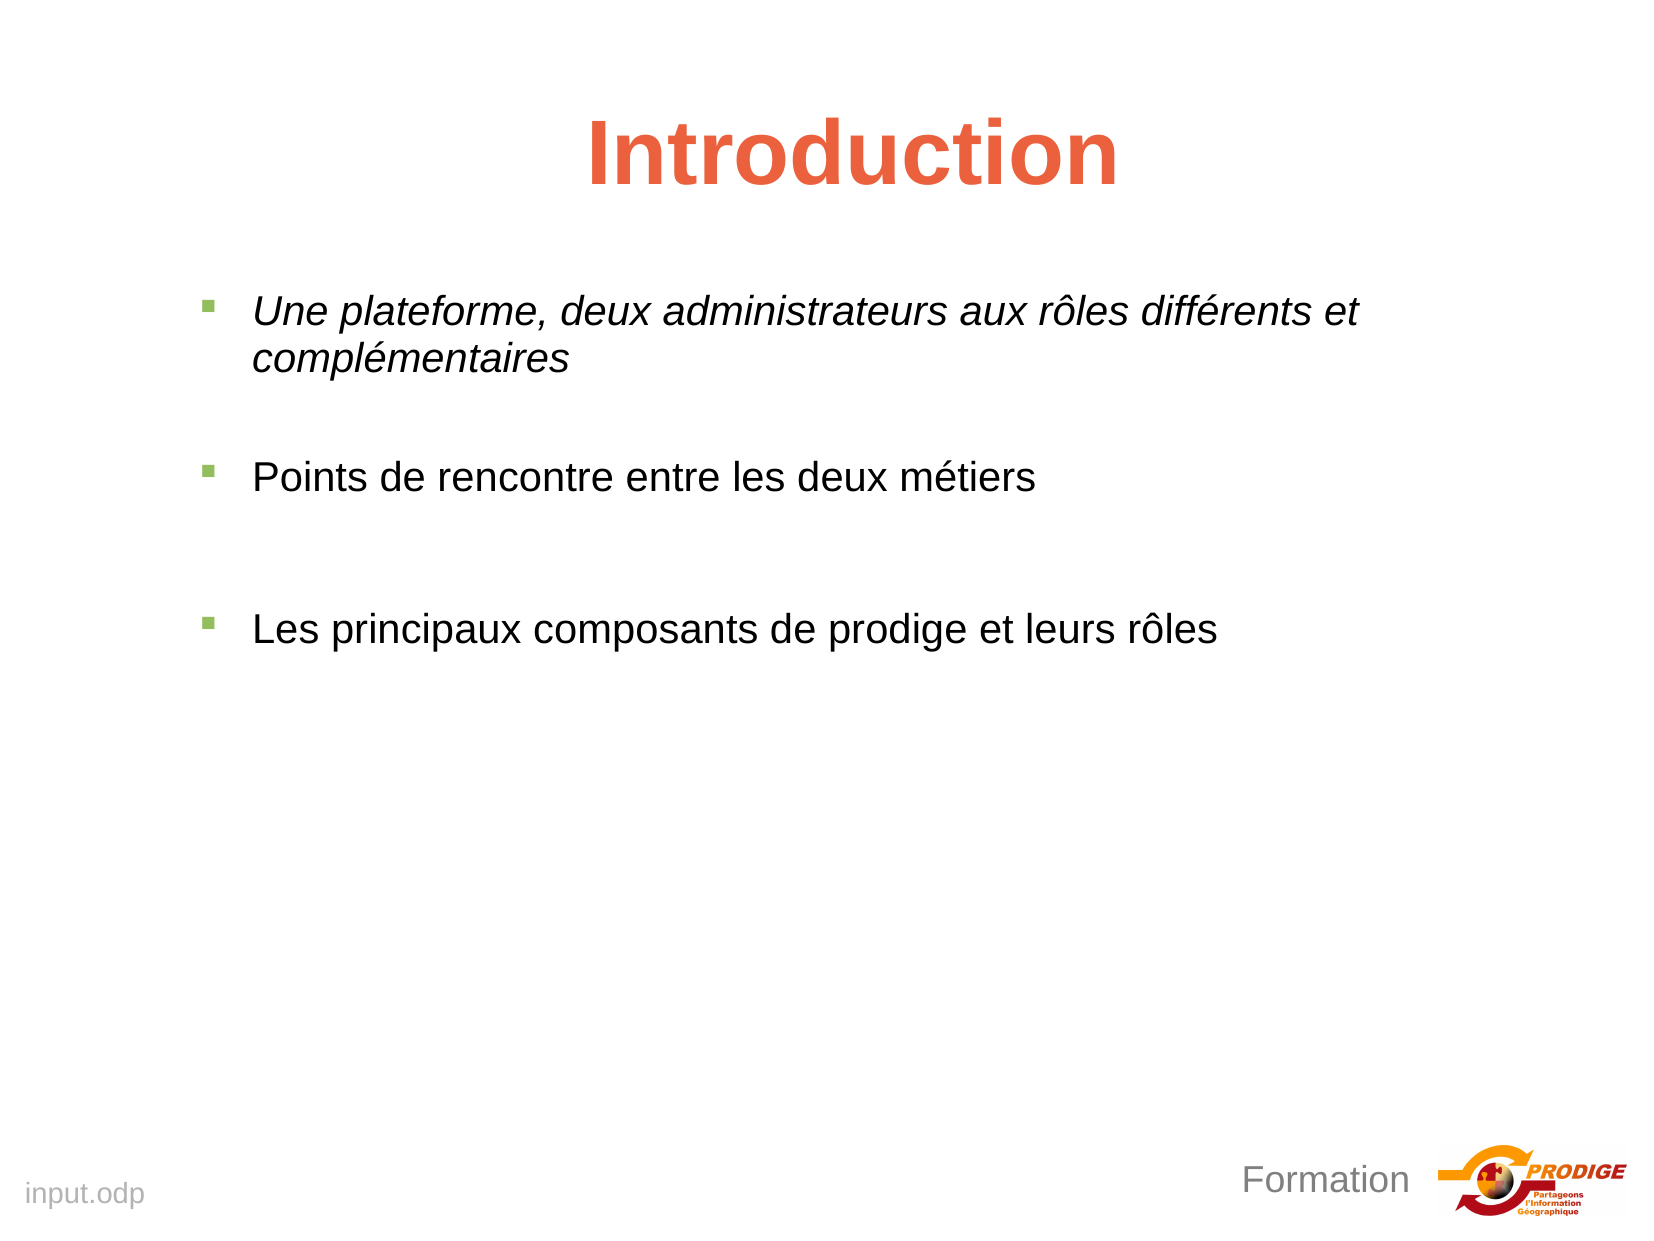

# Introduction
Une plateforme, deux administrateurs aux rôles différents et complémentaires
Points de rencontre entre les deux métiers
Les principaux composants de prodige et leurs rôles